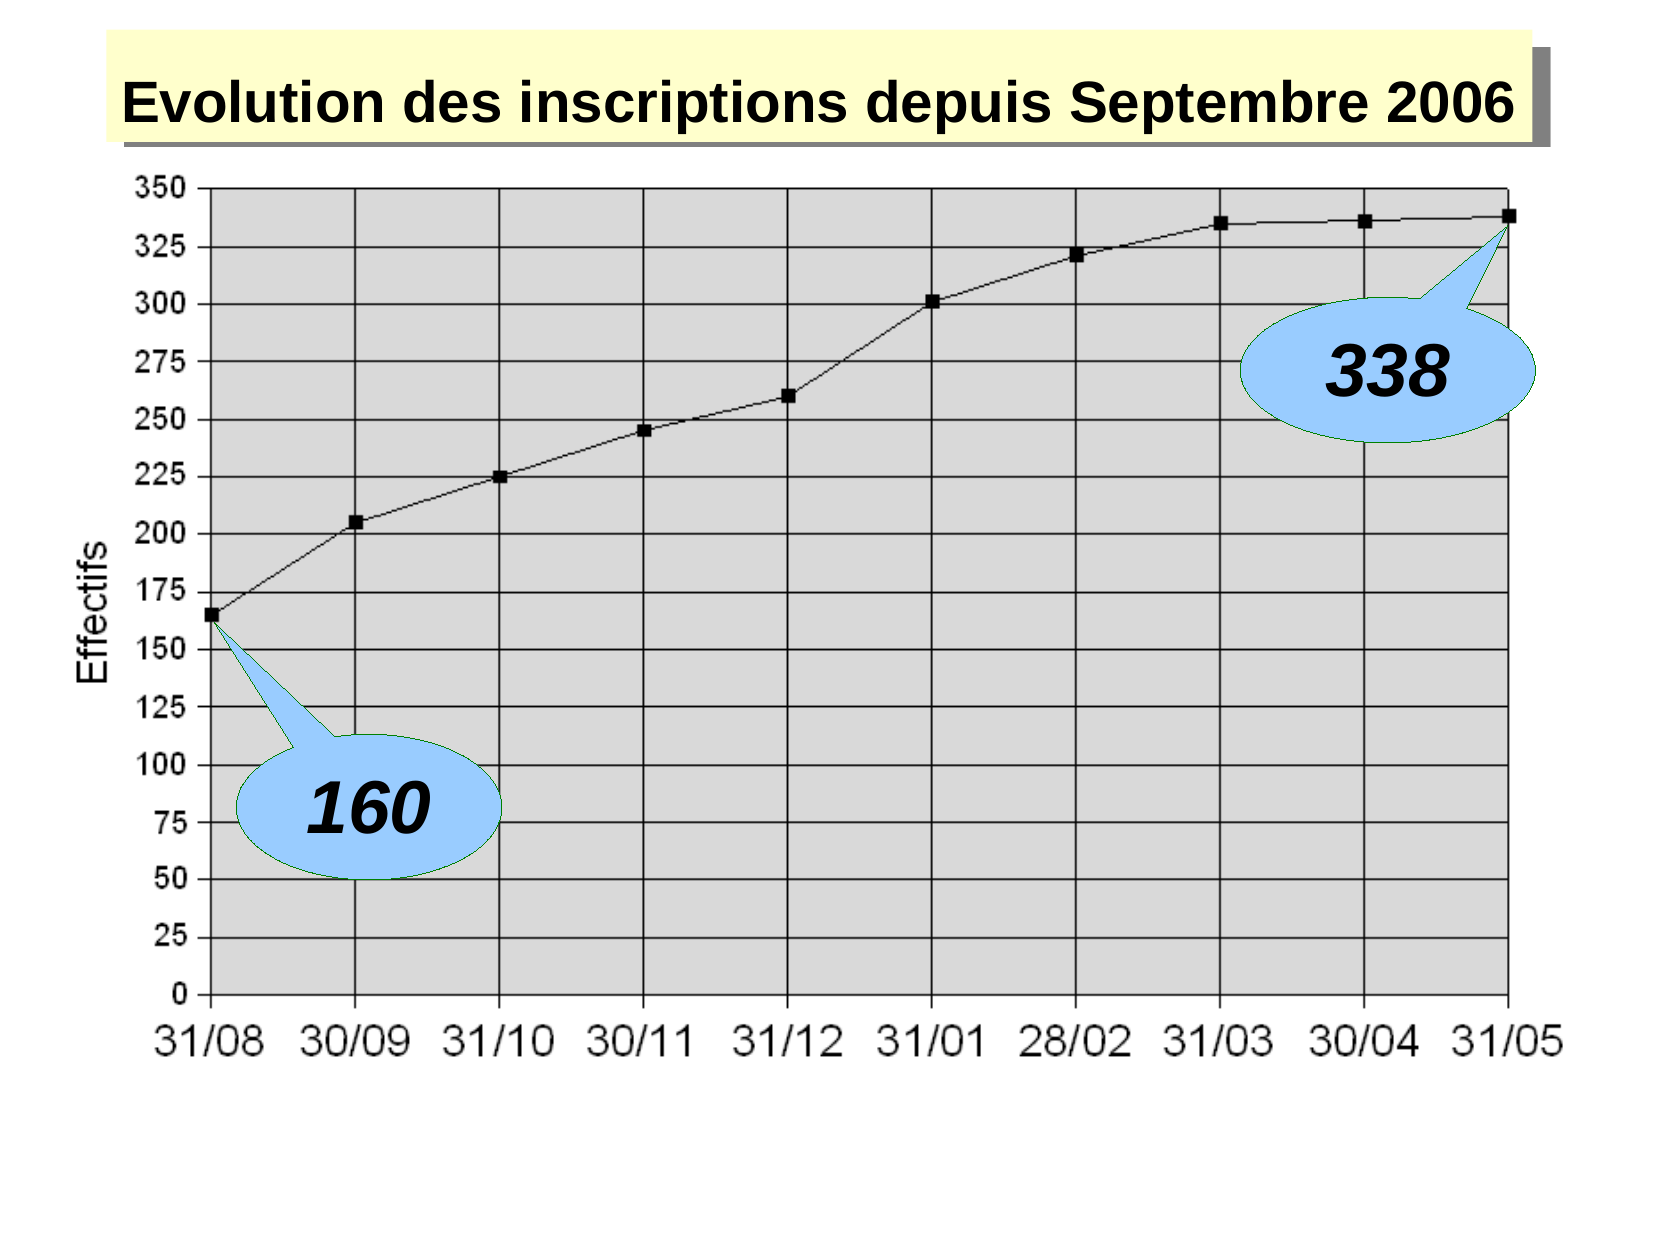

Evolution des inscriptions depuis Septembre 2006
338
160